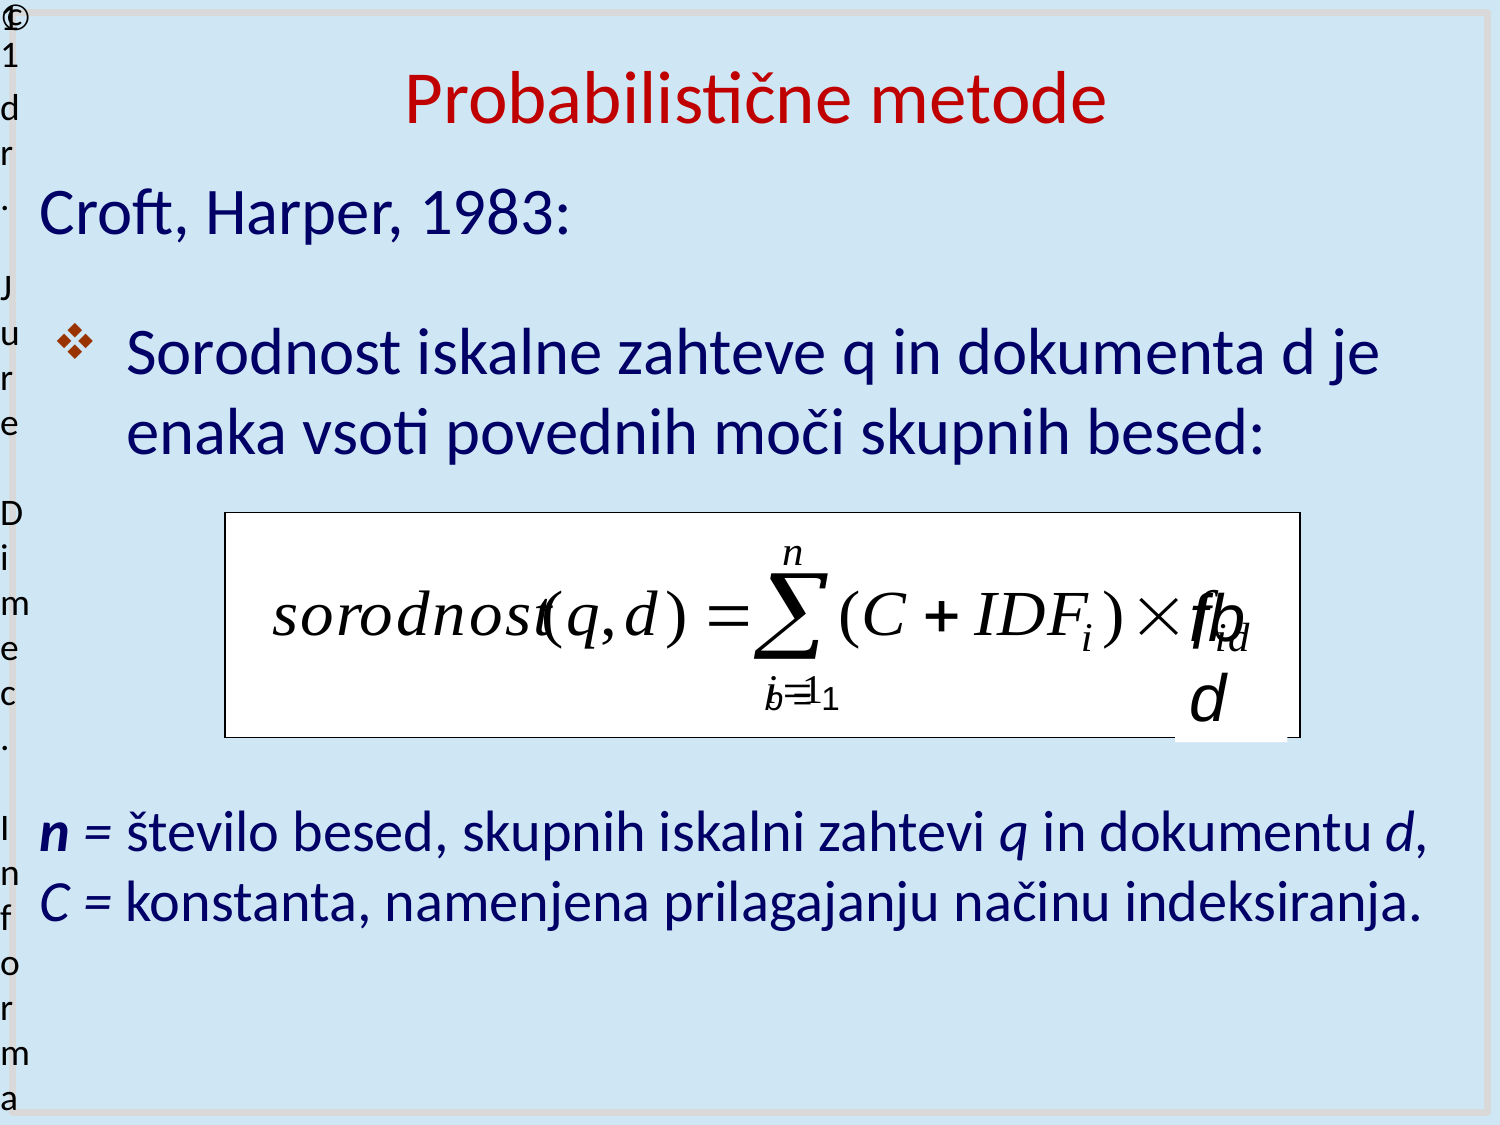

© dr. Jure Dimec. Informacijski viri na Internetu (2012 / 13). Računanje povednih moči.
# Probabilistične metode
Croft, Harper, 1983:
Sorodnost iskalne zahteve q in dokumenta d je enaka vsoti povednih moči skupnih besed:
fbd
b = 1
b
n = število besed, skupnih iskalni zahtevi q in dokumentu d,
C = konstanta, namenjena prilagajanju načinu indeksiranja.